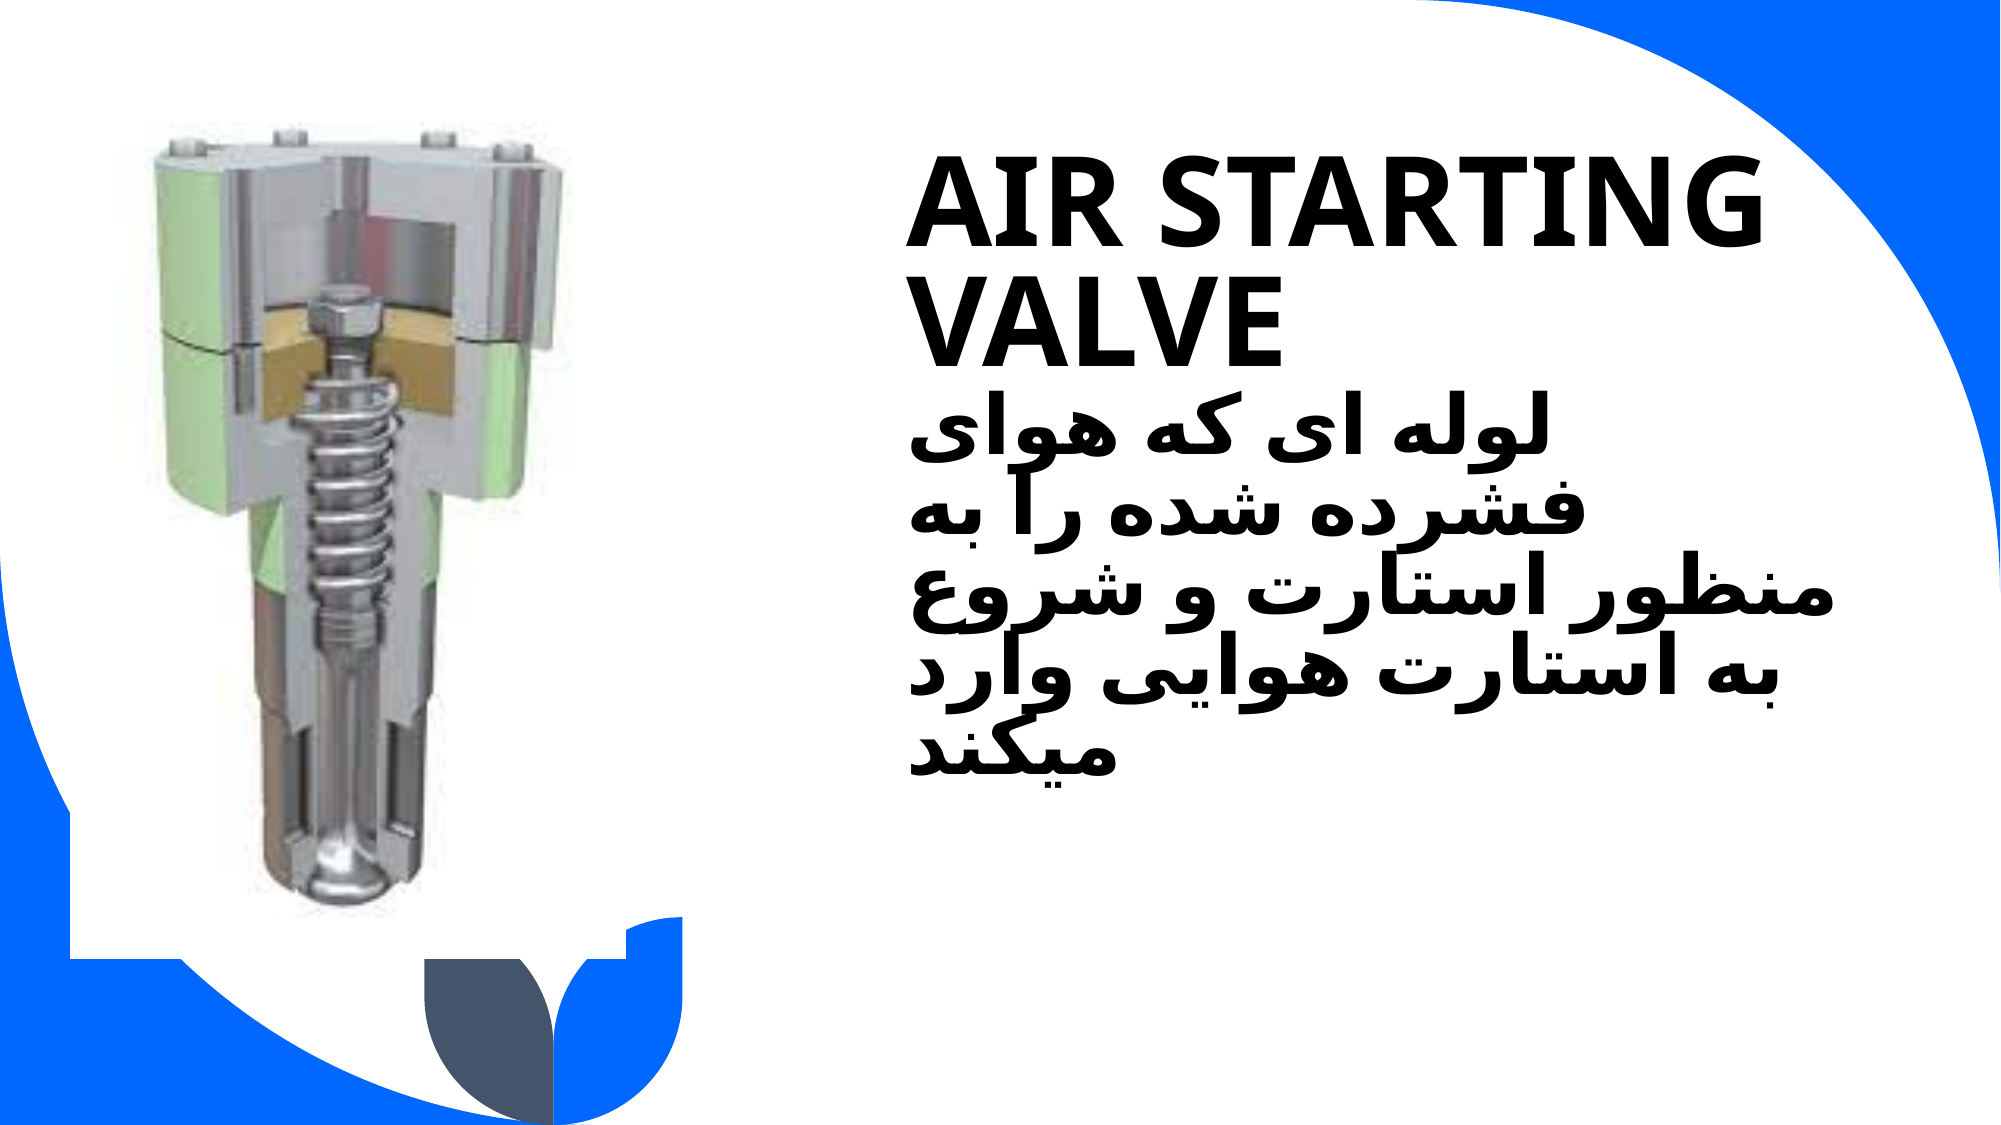

AIR STARTING VALVE
لوله ای که هوای فشرده شده را به منظور استارت و شروع به استارت هوایی وارد میکند
#